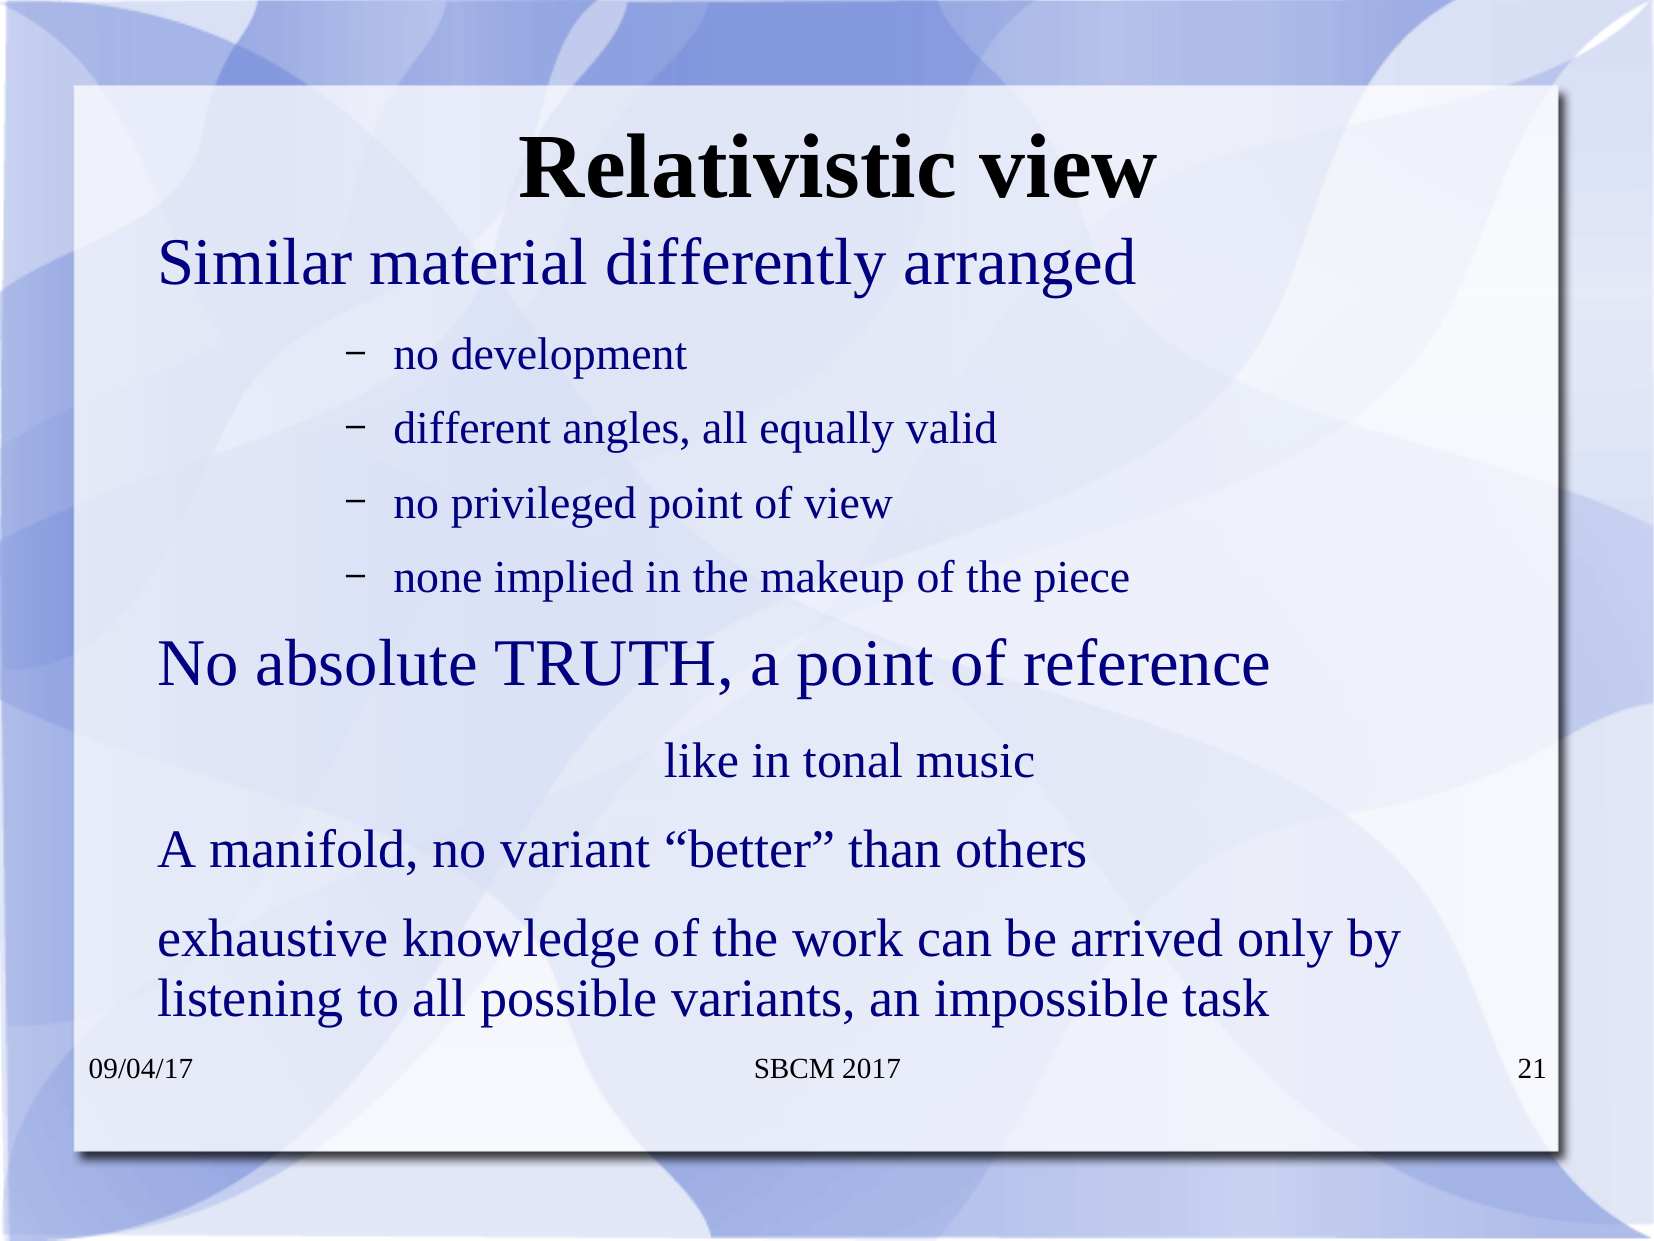

# Relativistic view
Similar material differently arranged
no development
different angles, all equally valid
no privileged point of view
none implied in the makeup of the piece
No absolute TRUTH, a point of reference
 like in tonal music
A manifold, no variant “better” than others
exhaustive knowledge of the work can be arrived only by listening to all possible variants, an impossible task
09/04/17
SBCM 2017
21